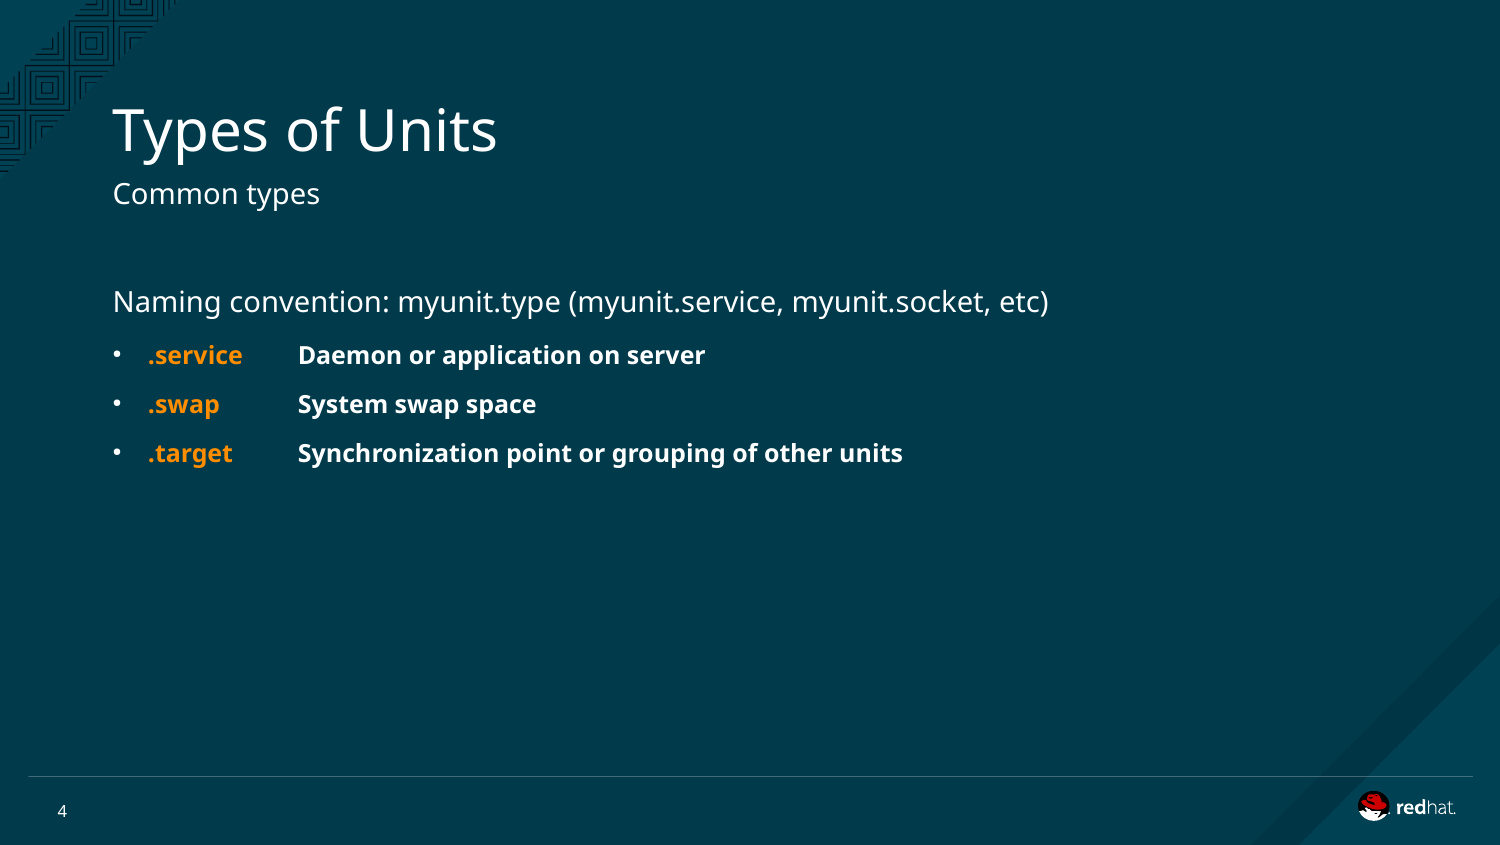

# Types of Units
Common types
Naming convention: myunit.type (myunit.service, myunit.socket, etc)
.service	Daemon or application on server
.swap 	System swap space
.target	Synchronization point or grouping of other units
4